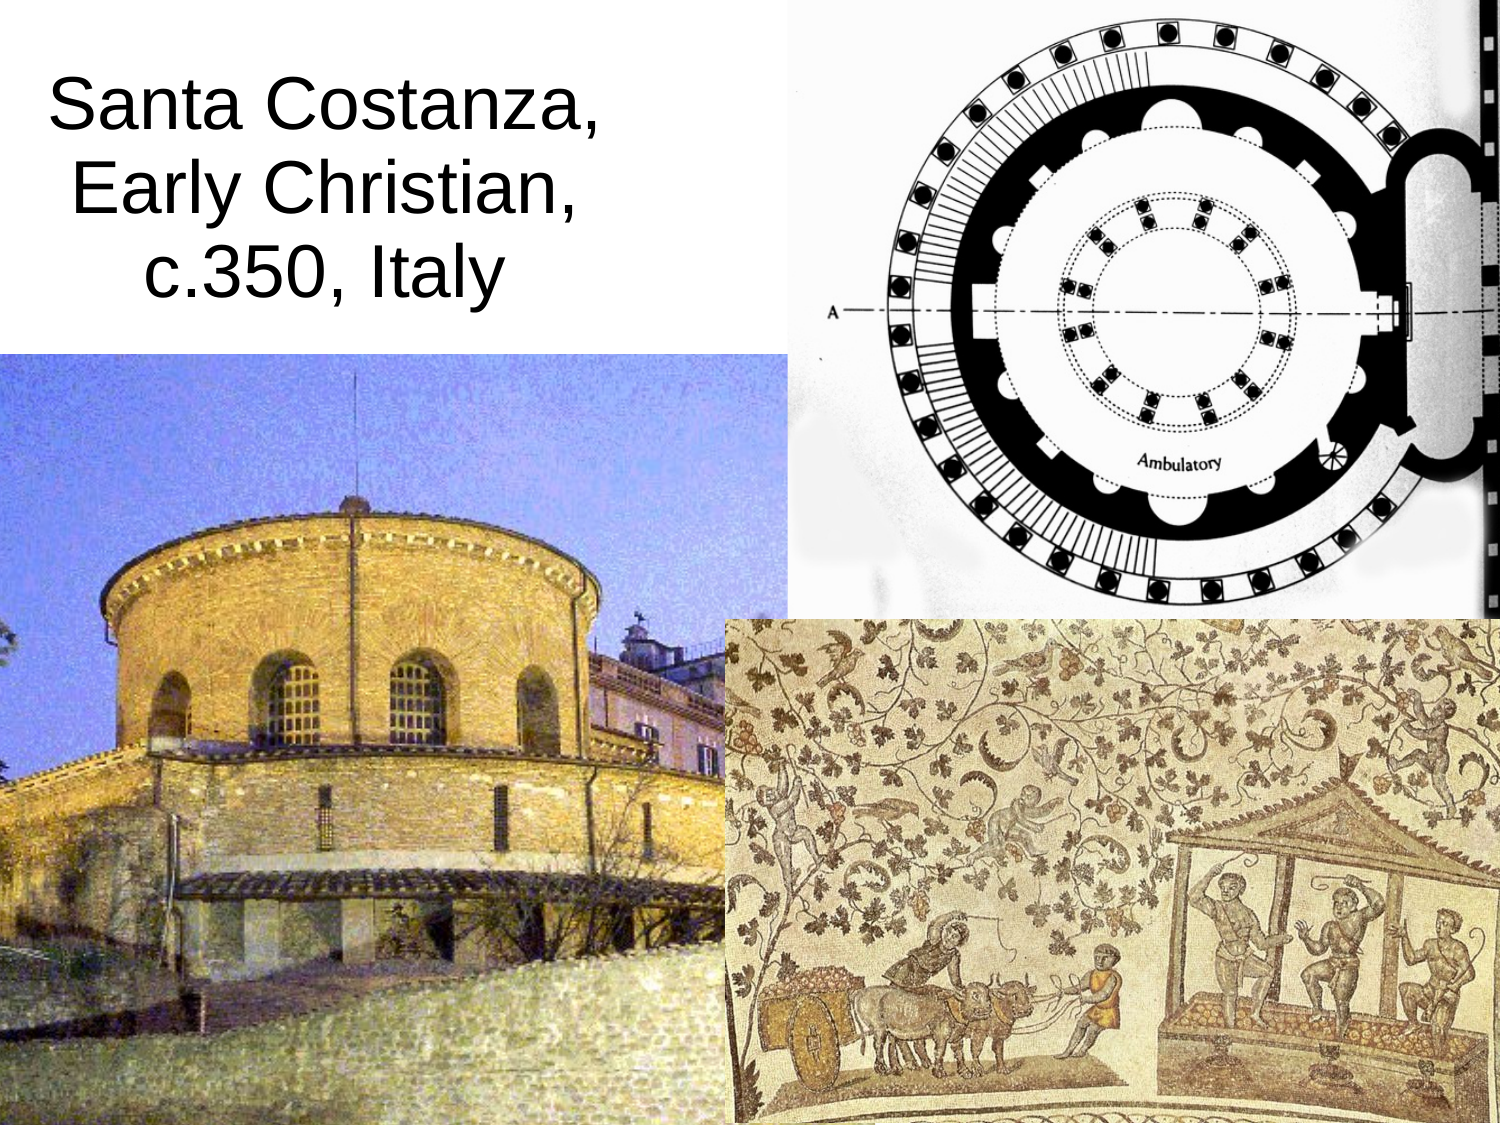

# Santa Costanza, Early Christian, c.350, Italy